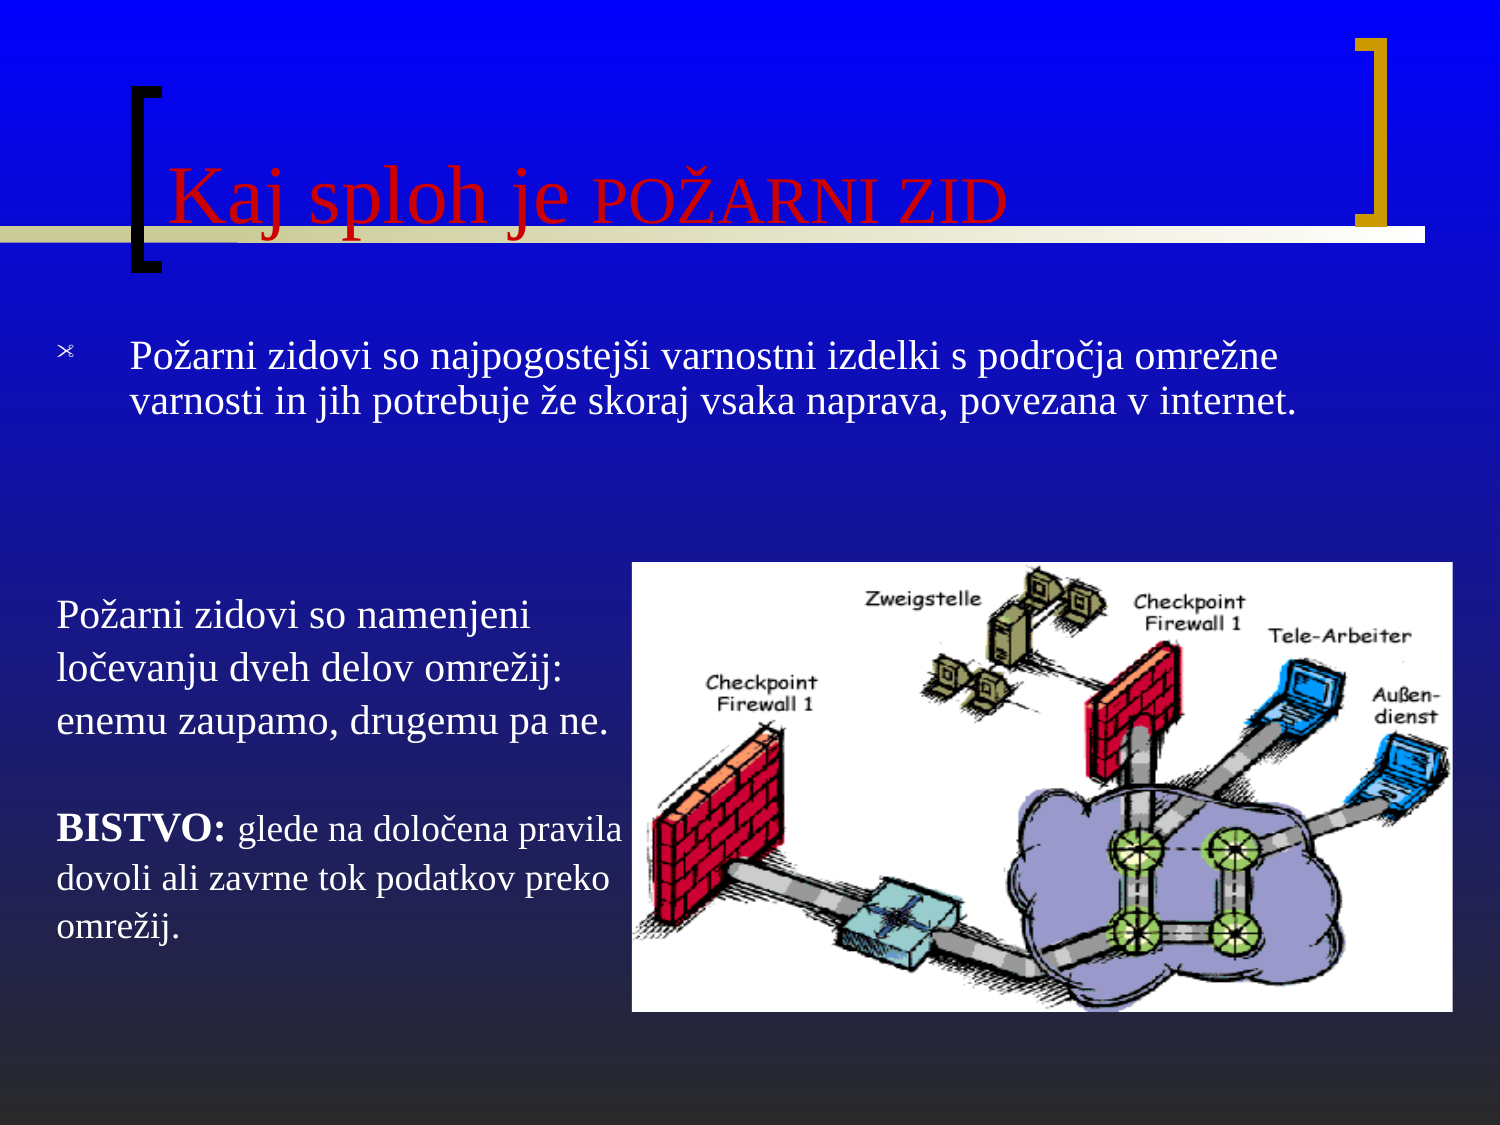

# Kaj sploh je POŽARNI ZID
Požarni zidovi so najpogostejši varnostni izdelki s področja omrežne varnosti in jih potrebuje že skoraj vsaka naprava, povezana v internet.
Požarni zidovi so namenjeni
ločevanju dveh delov omrežij:
enemu zaupamo, drugemu pa ne.
BISTVO: glede na določena pravila
dovoli ali zavrne tok podatkov preko
omrežij.